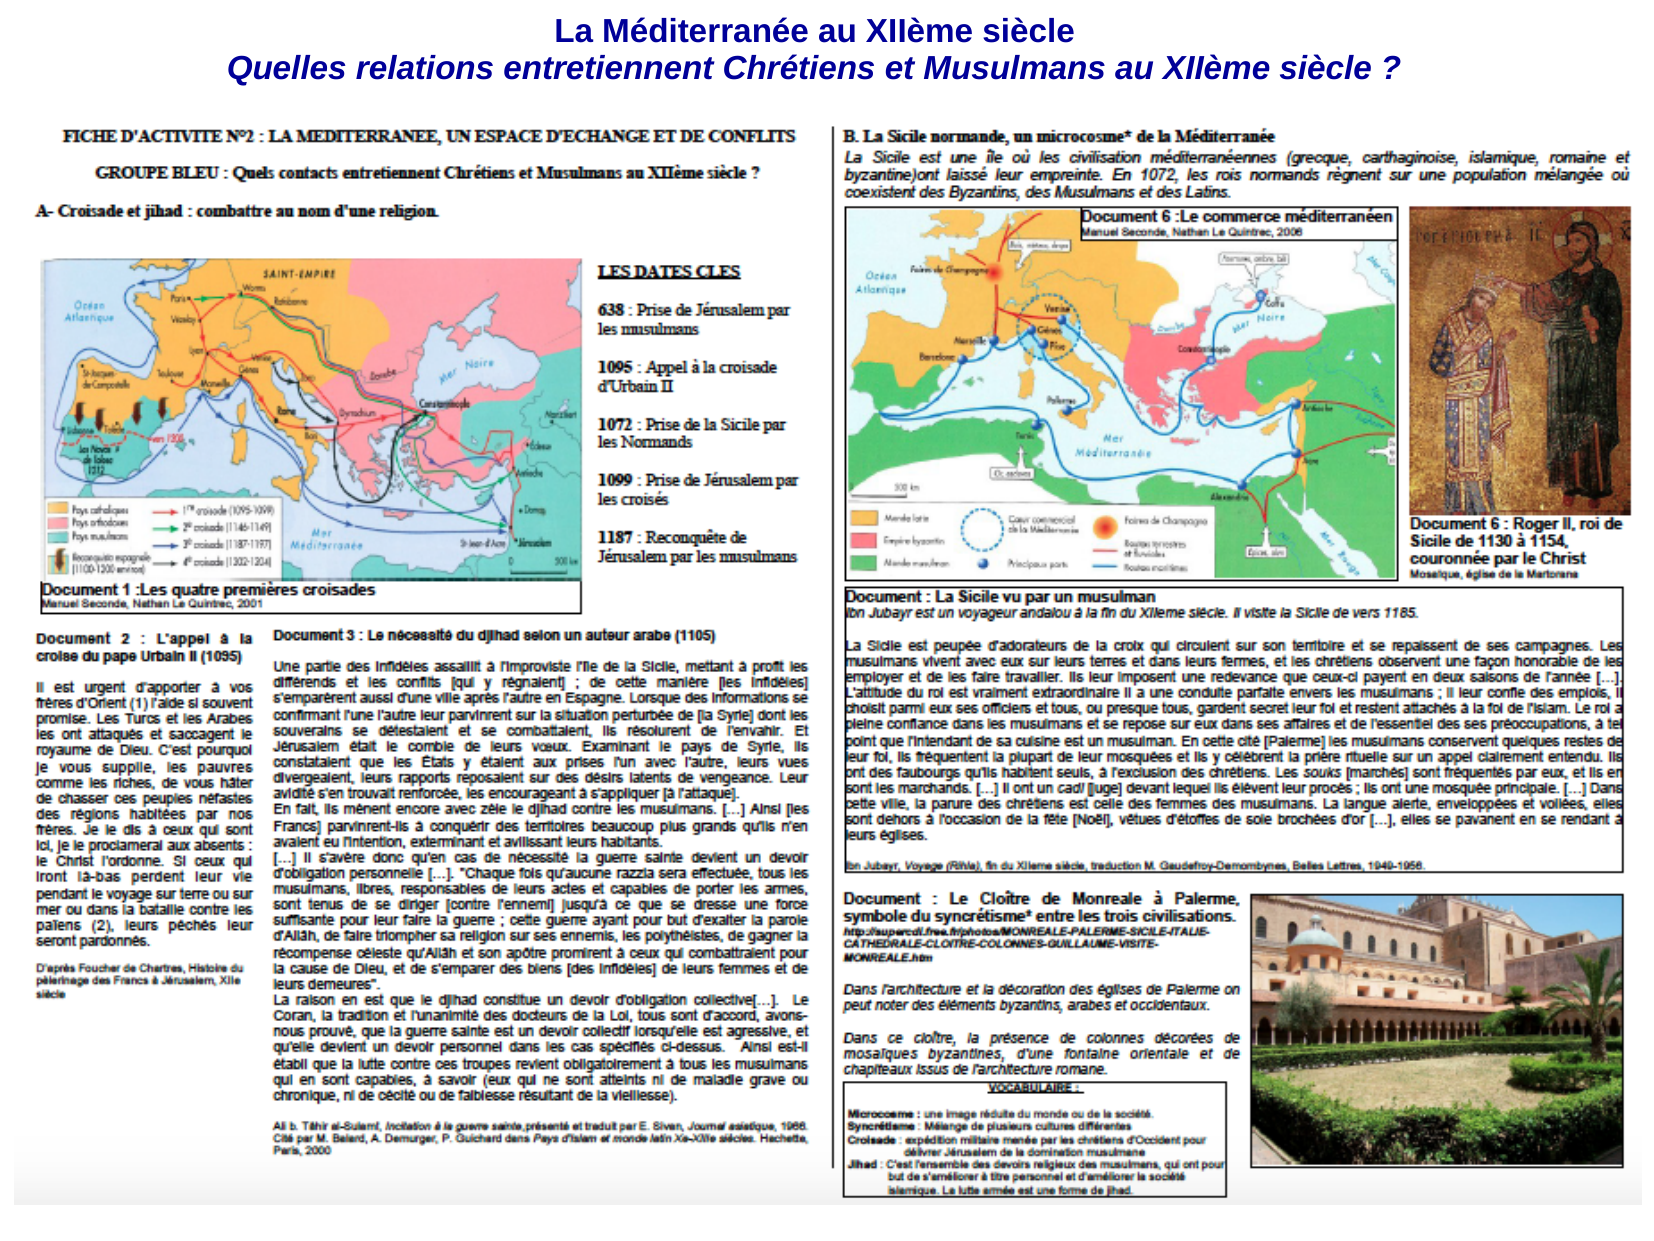

La Méditerranée au XIIème siècle
Quelles relations entretiennent Chrétiens et Musulmans au XIIème siècle ?